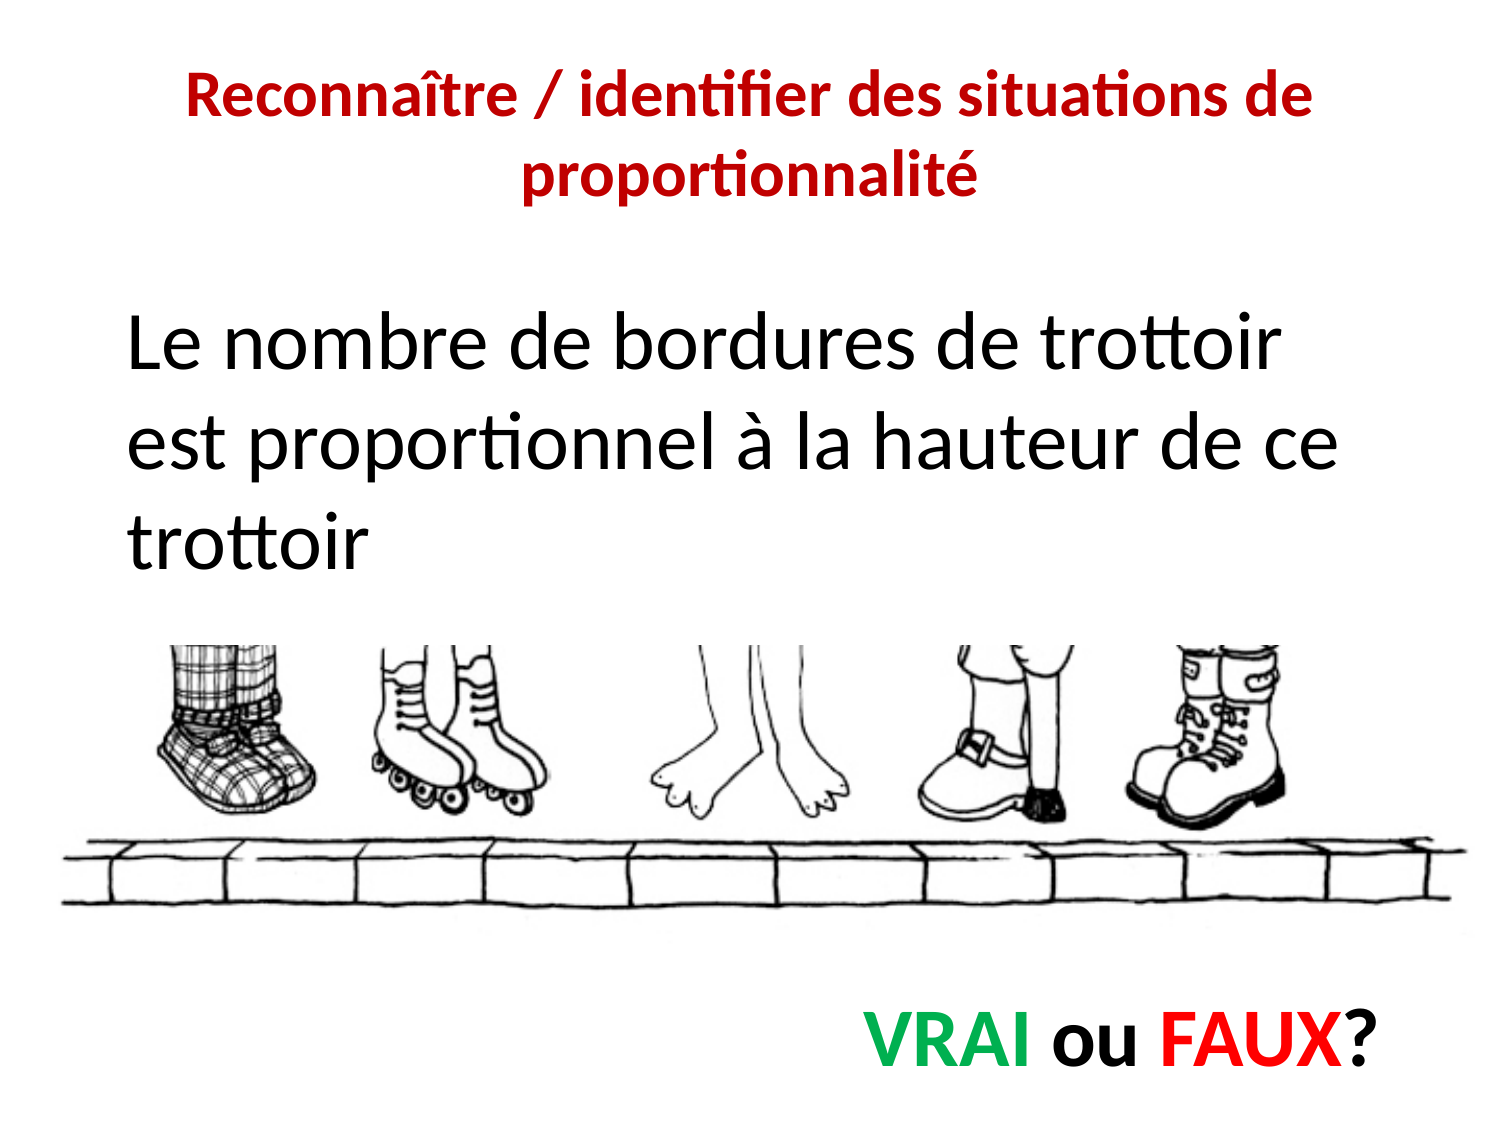

Reconnaître / identifier des situations de proportionnalité
Le nombre de bordures de trottoir est proportionnel à la hauteur de ce trottoir
VRAI ou FAUX?